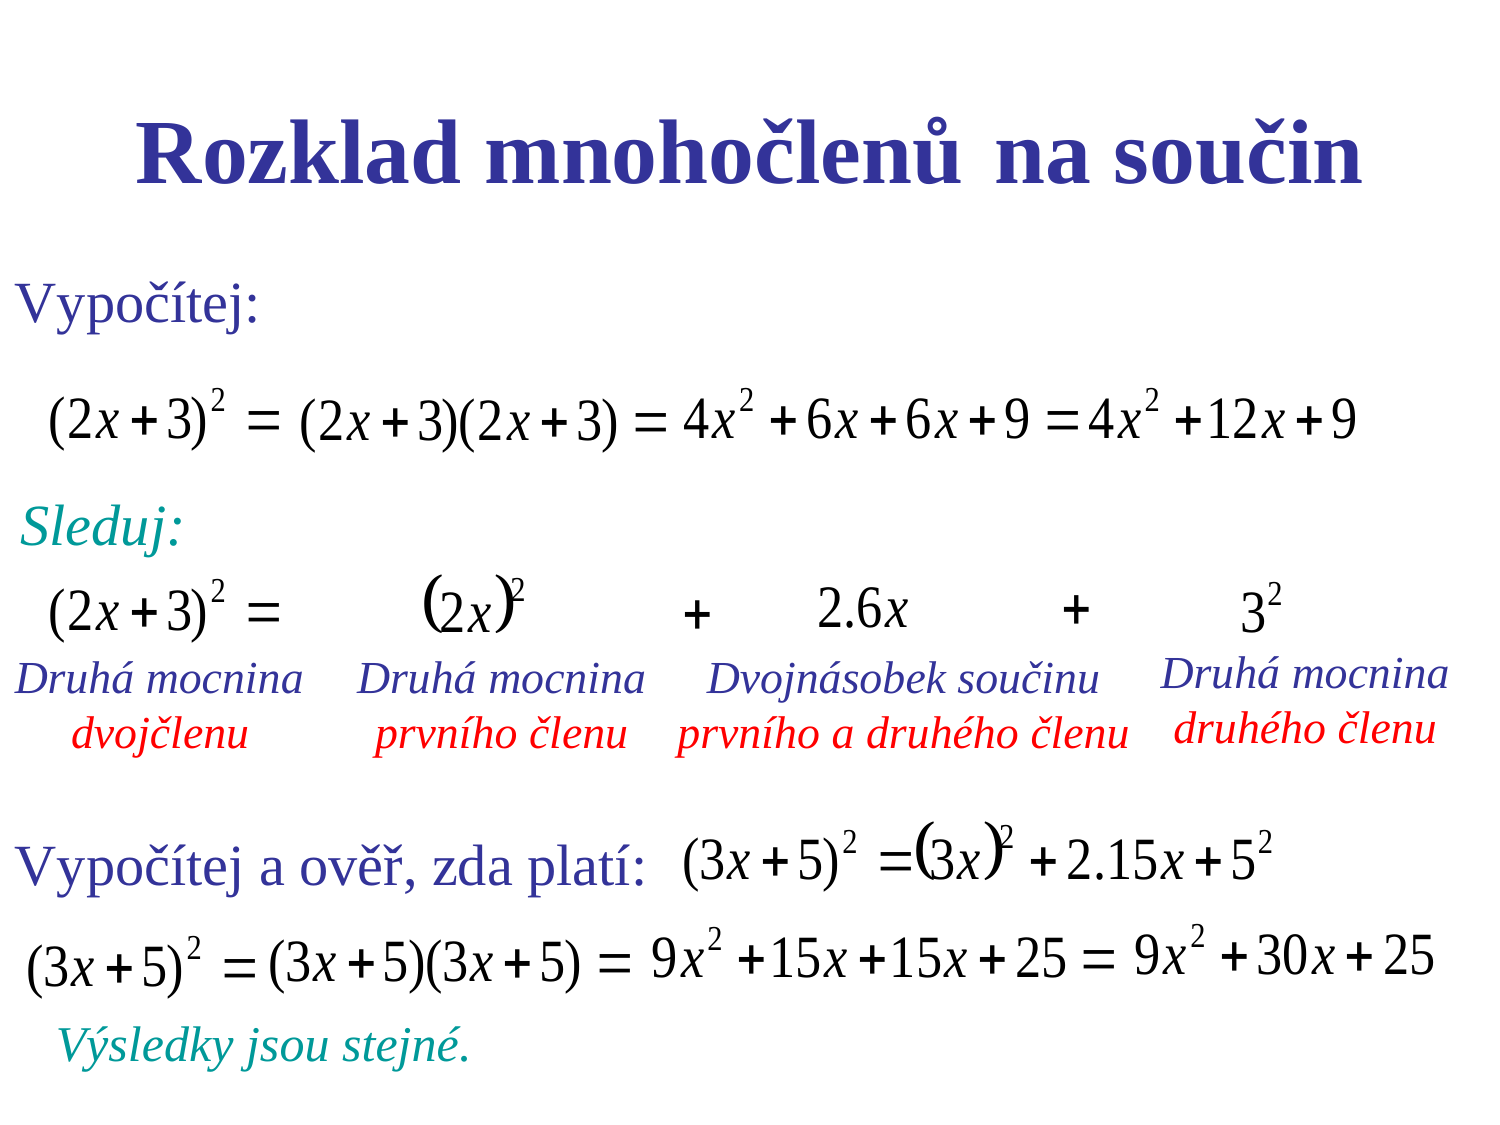

Rozklad mnohočlenů na součin
Vypočítej:
Sleduj:
Druhá mocnina
druhého členu
Druhá mocnina dvojčlenu
Druhá mocnina
prvního členu
Dvojnásobek součinu
prvního a druhého členu
Vypočítej a ověř, zda platí:
Výsledky jsou stejné.